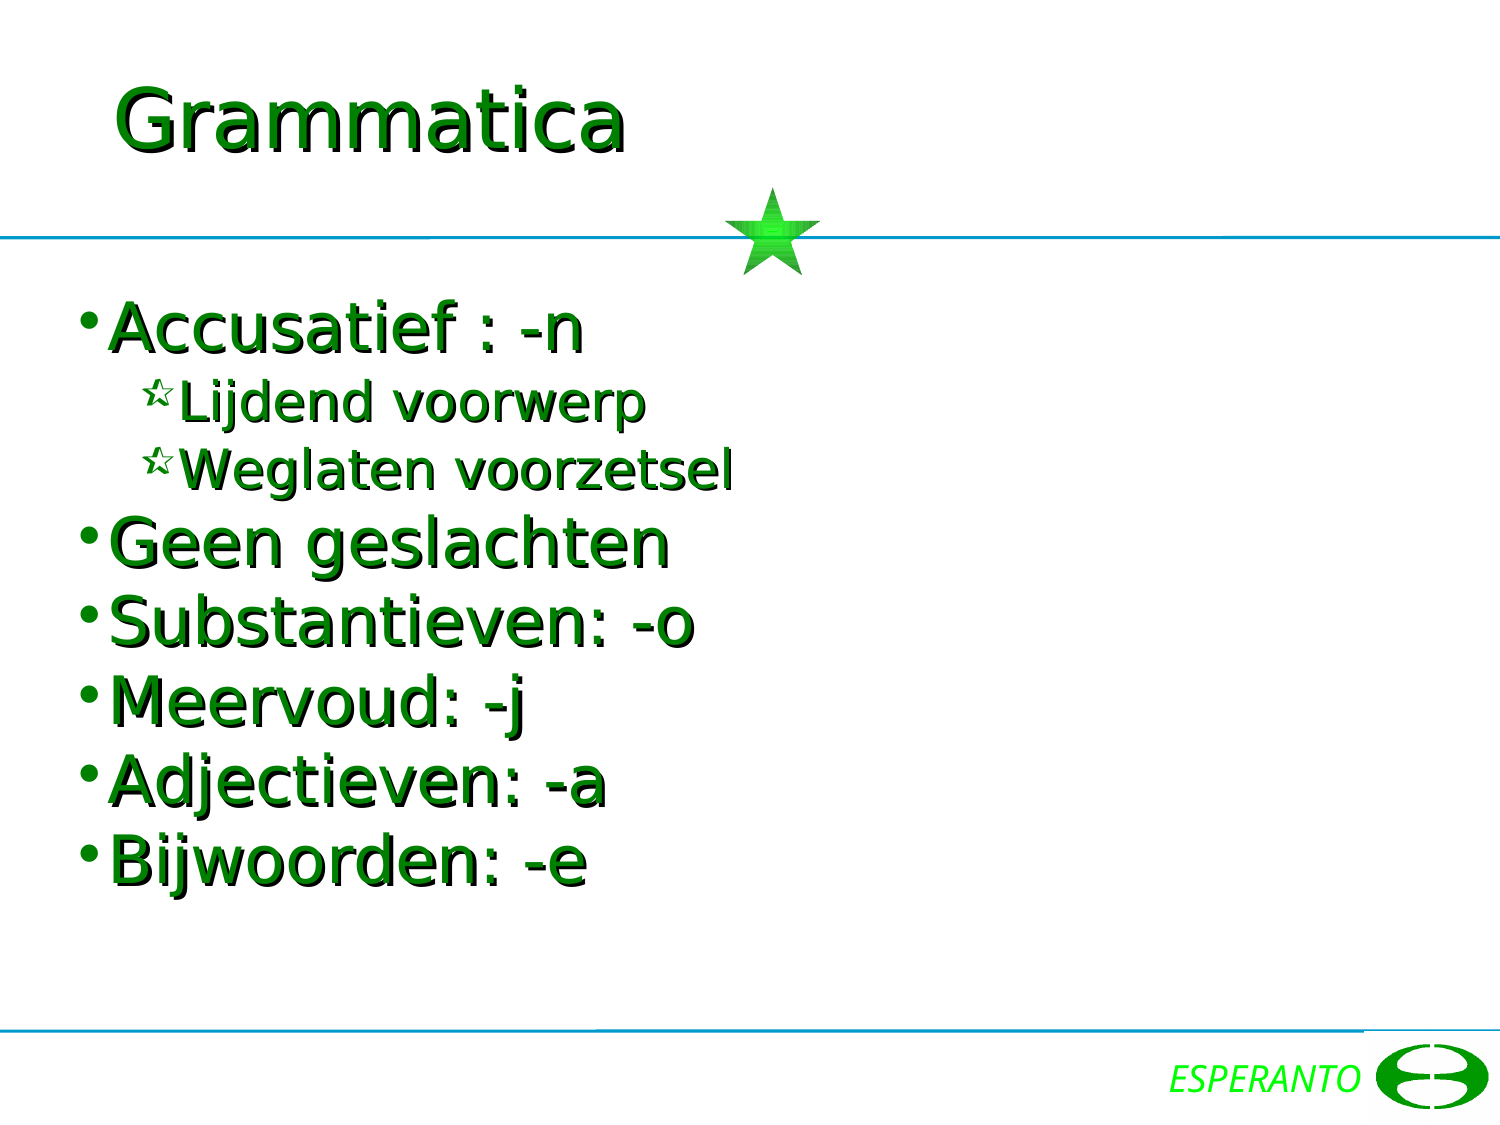

# Grammatica
Accusatief : -n
Lijdend voorwerp
Weglaten voorzetsel
Geen geslachten
Substantieven: -o
Meervoud: -j
Adjectieven: -a
Bijwoorden: -e